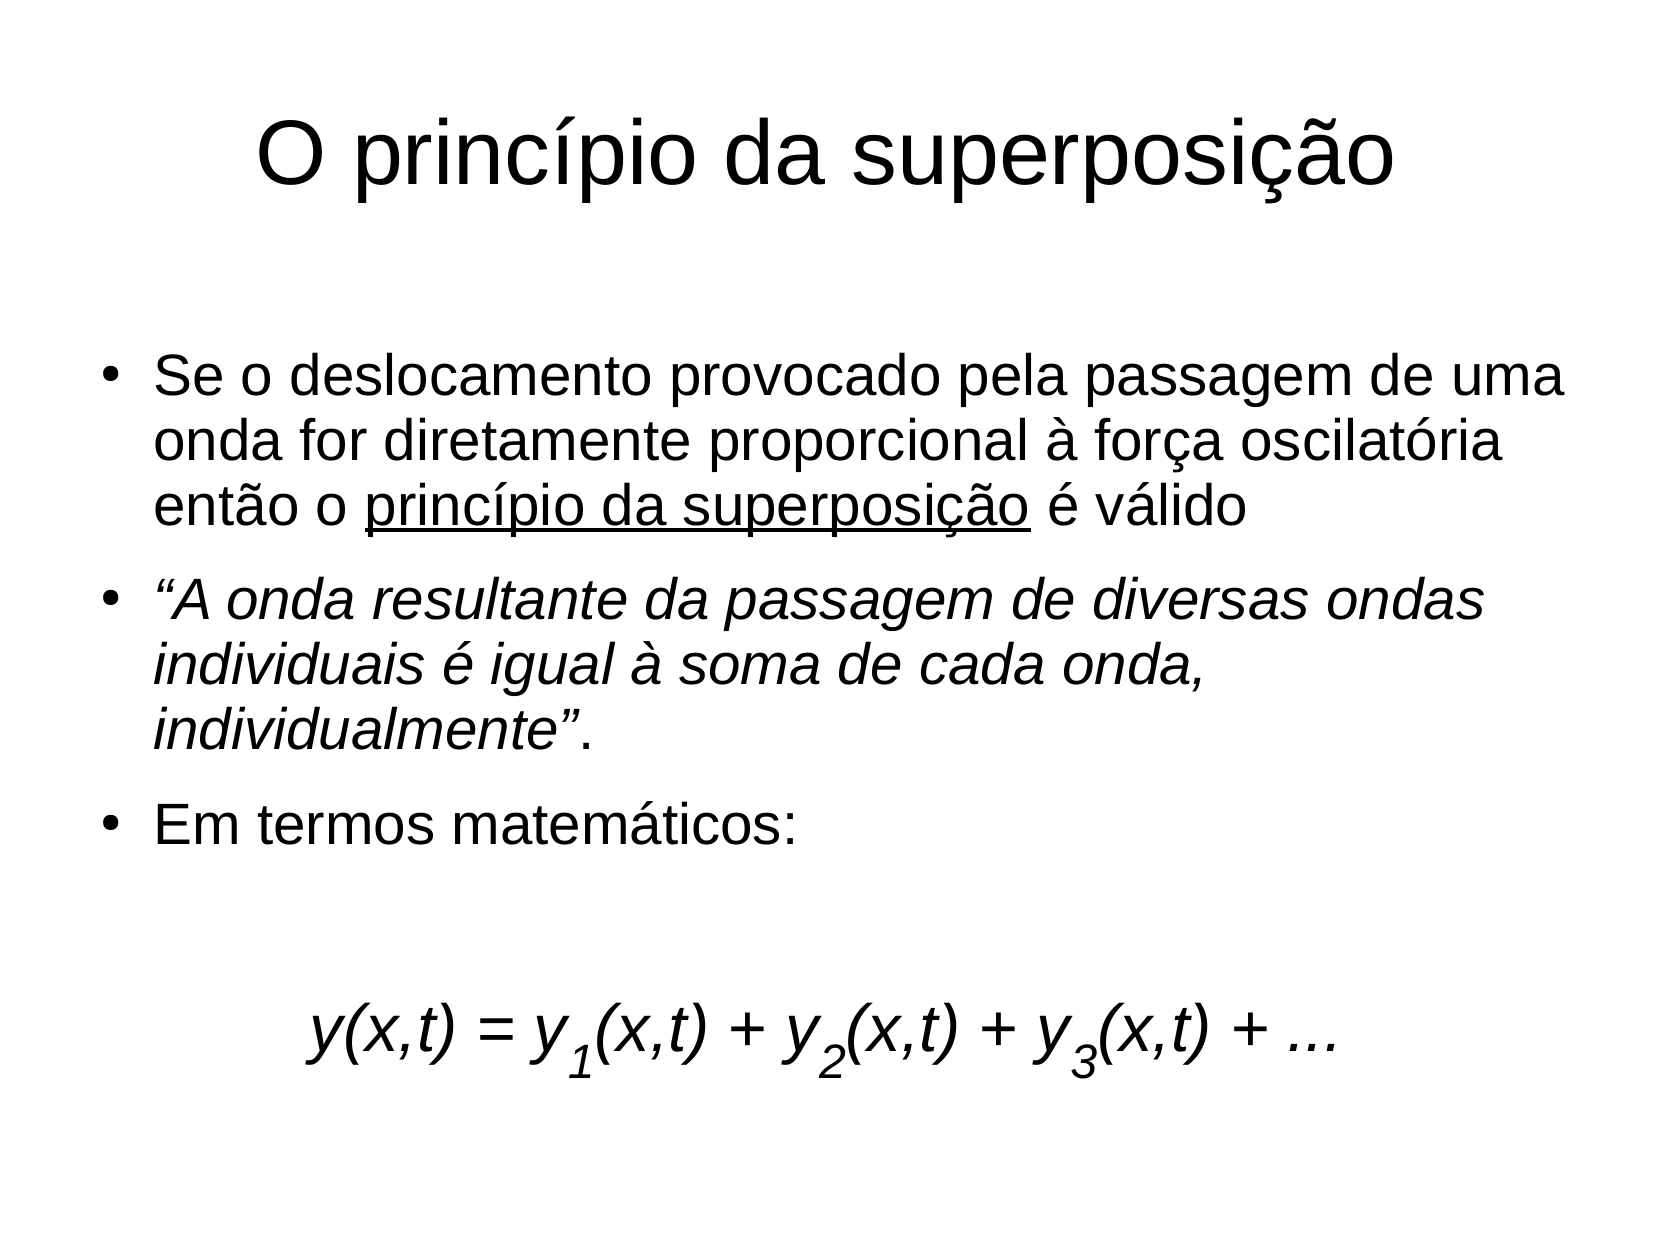

# O princípio da superposição
Se o deslocamento provocado pela passagem de uma onda for diretamente proporcional à força oscilatória então o princípio da superposição é válido
“A onda resultante da passagem de diversas ondas individuais é igual à soma de cada onda, individualmente”.
Em termos matemáticos:
y(x,t) = y1(x,t) + y2(x,t) + y3(x,t) + ...